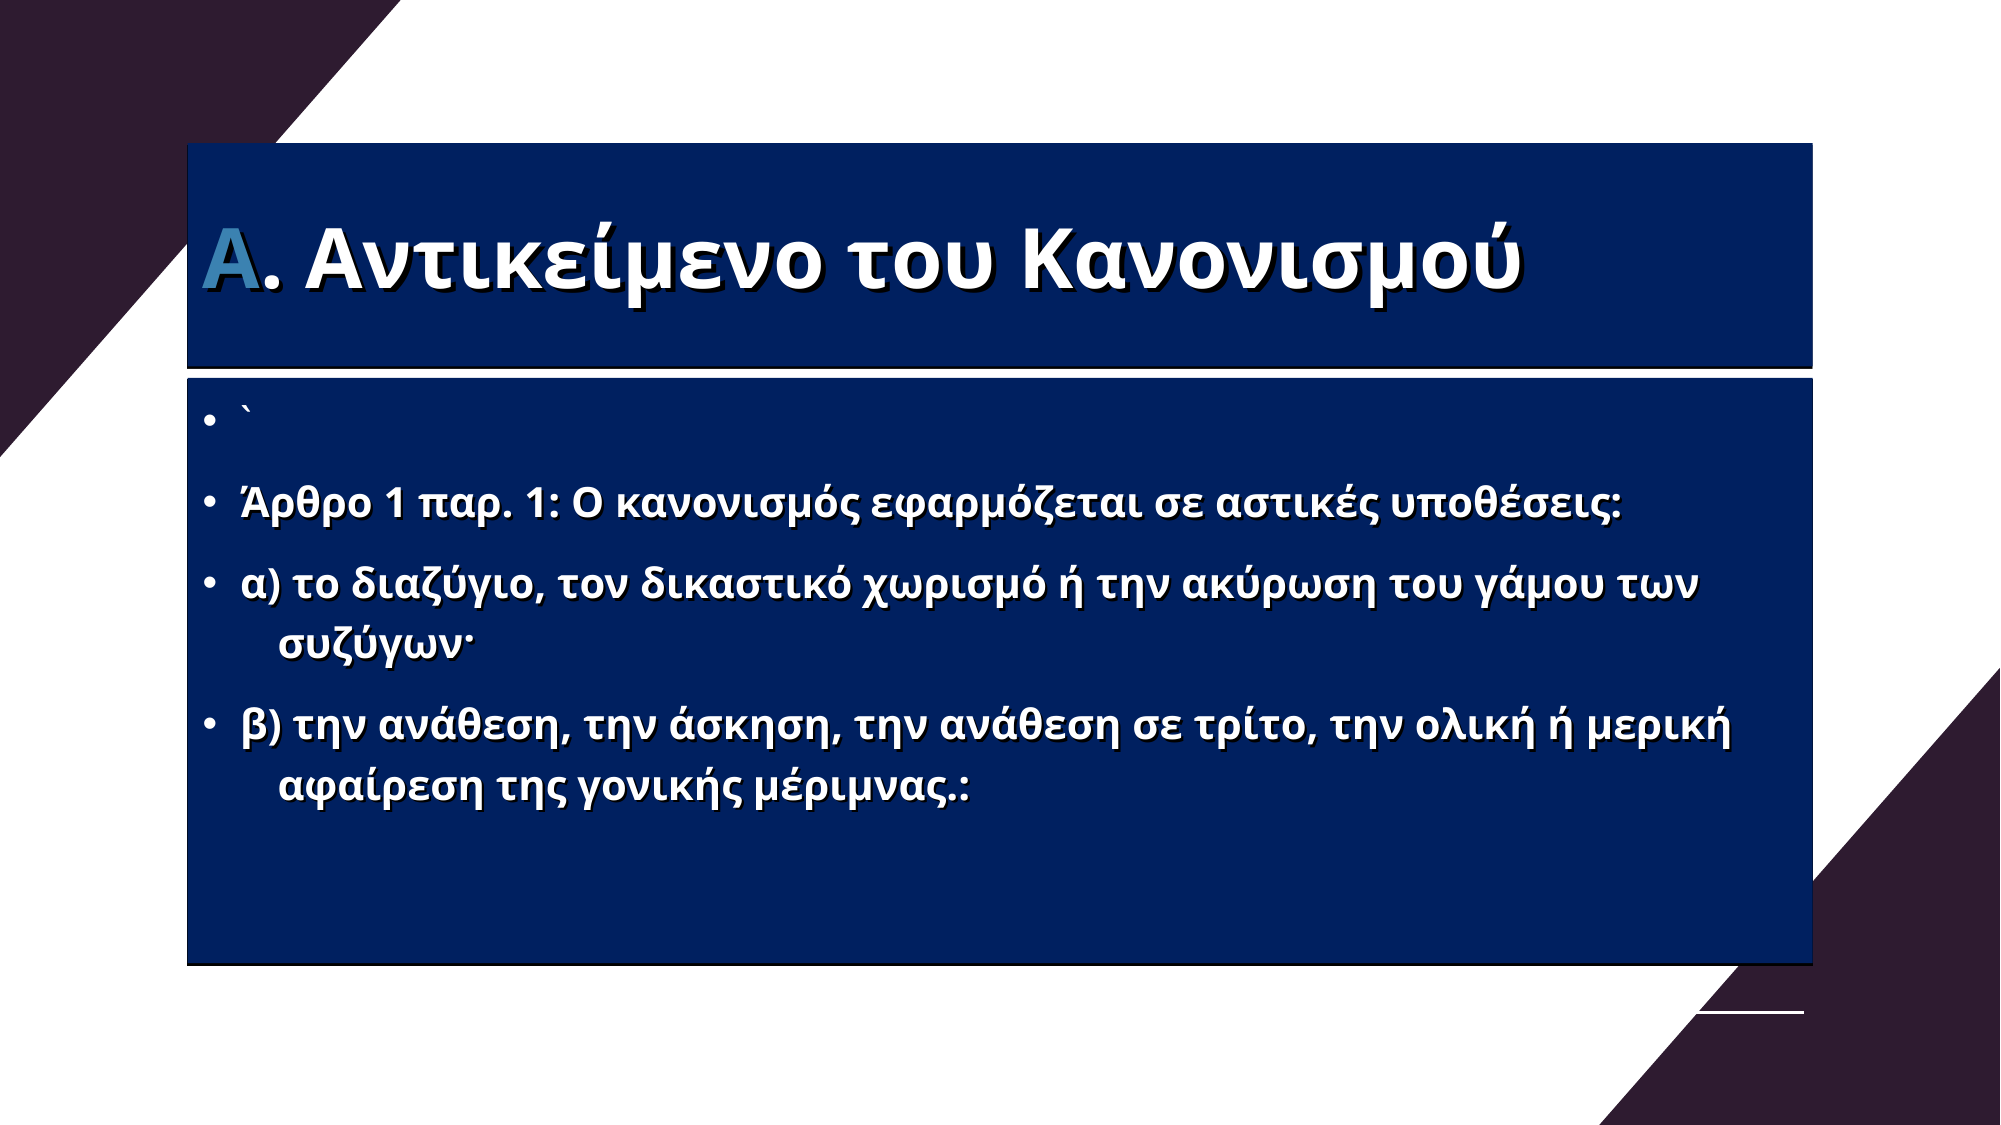

# Α. Αντικείμενο του Κανονισμού
`
Άρθρο 1 παρ. 1: Ο κανονισμός εφαρμόζεται σε αστικές υποθέσεις:
α) το διαζύγιο, τον δικαστικό χωρισμό ή την ακύρωση του γάμου των συζύγων·
β) την ανάθεση, την άσκηση, την ανάθεση σε τρίτο, την ολική ή μερική αφαίρεση της γονικής μέριμνας.: